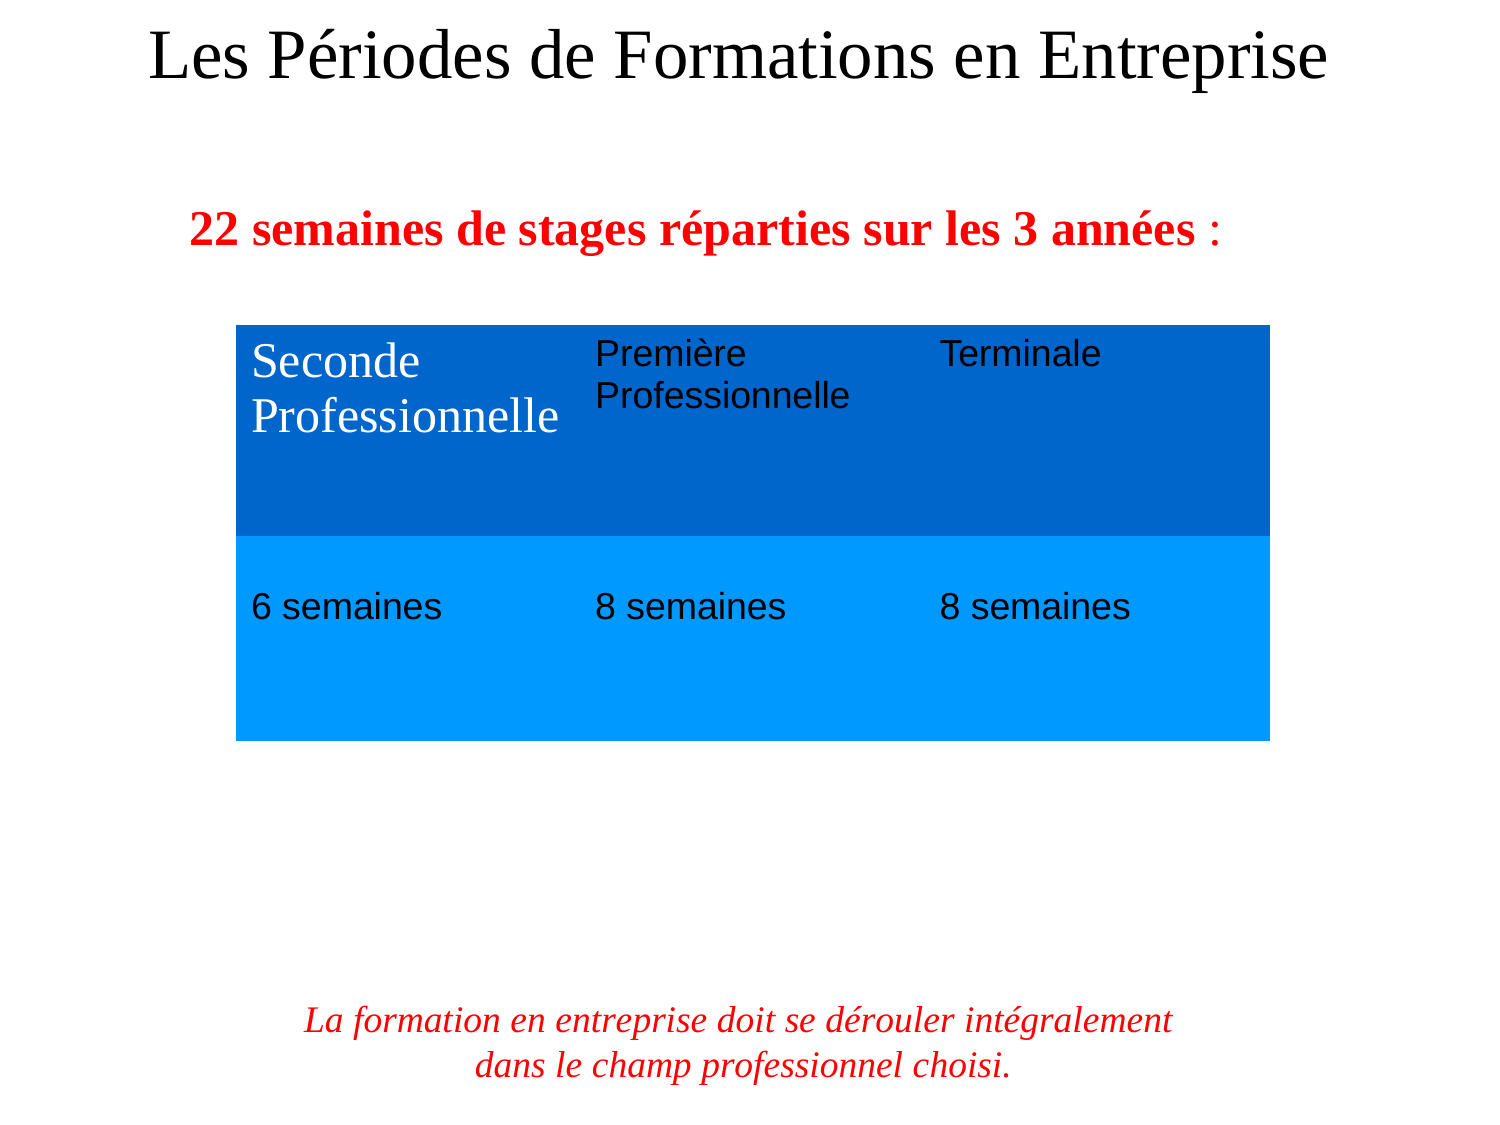

# Les Périodes de Formations en Entreprise
22 semaines de stages réparties sur les 3 années :
| Seconde Professionnelle | Première Professionnelle | Terminale |
| --- | --- | --- |
| 6 semaines | 8 semaines | 8 semaines |
La formation en entreprise doit se dérouler intégralement
dans le champ professionnel choisi.